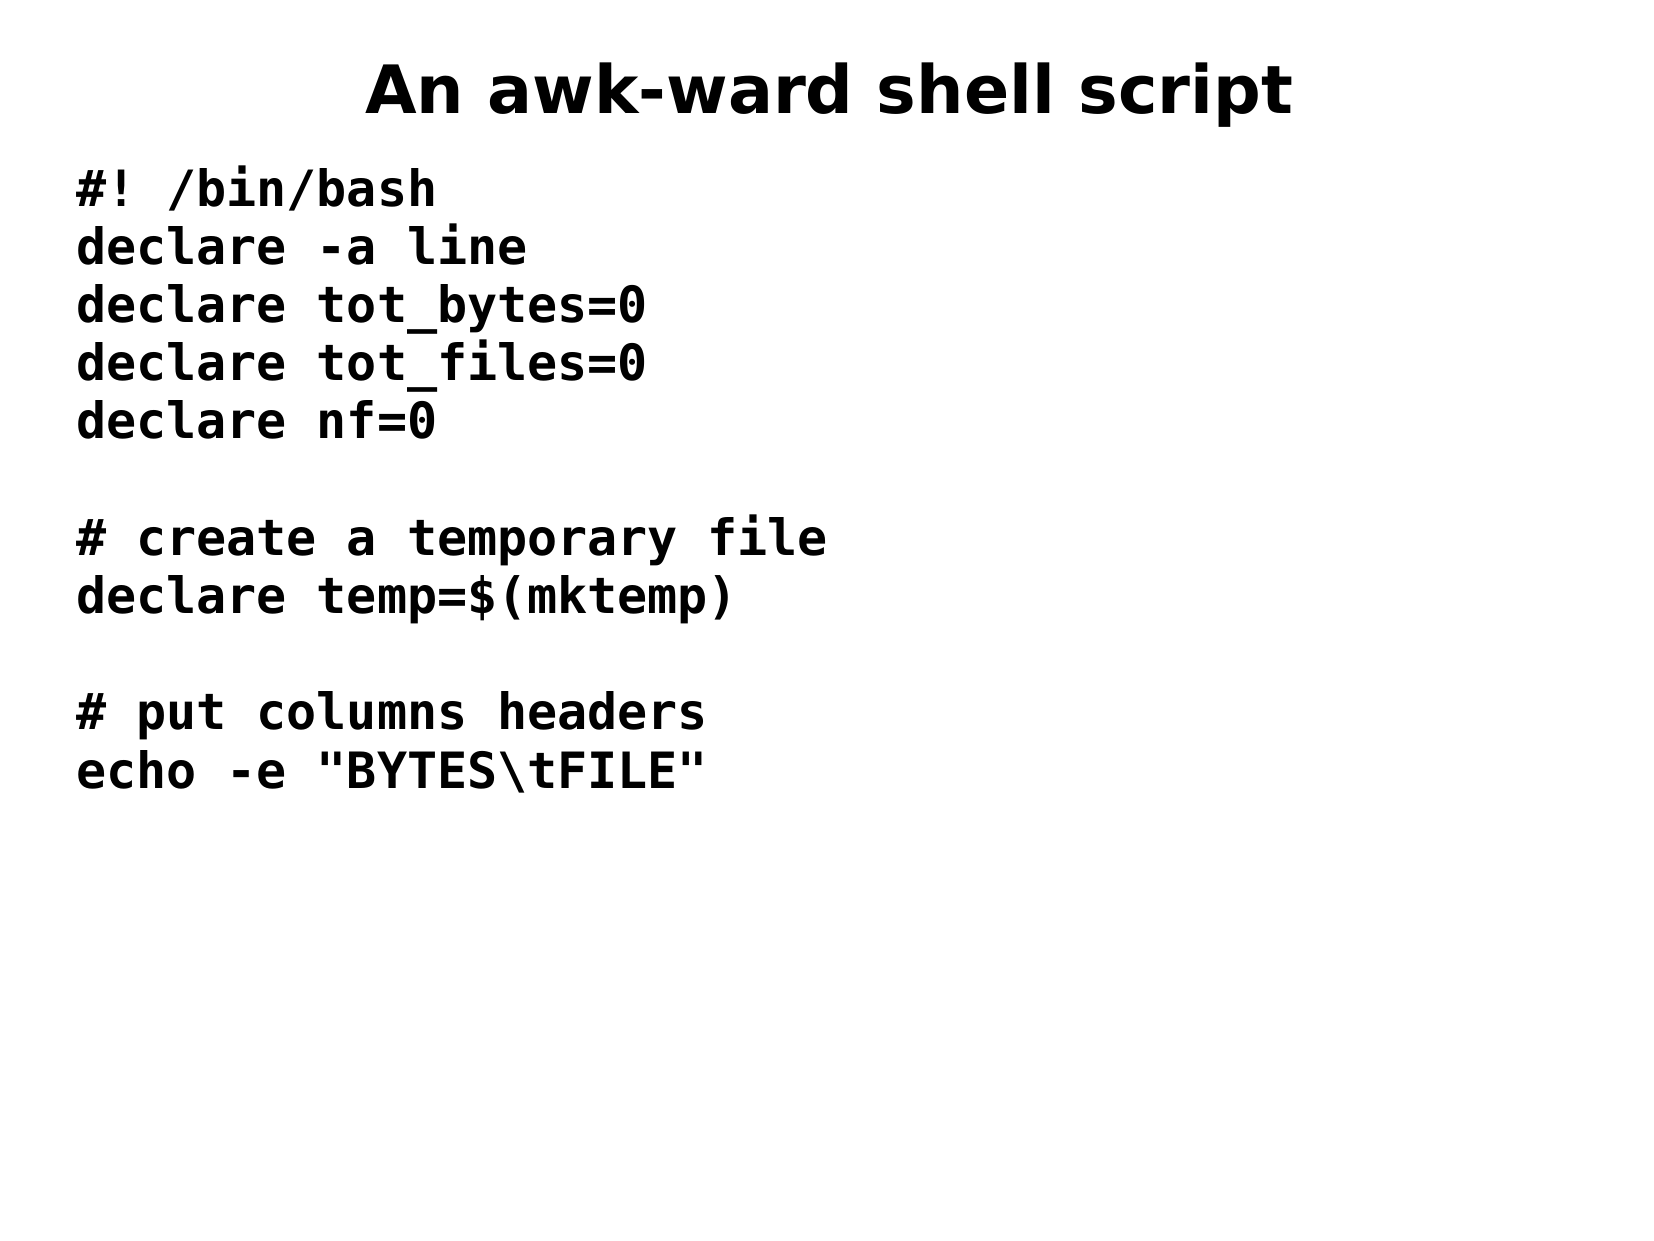

An awk-ward shell script
#! /bin/bash
declare -a line
declare tot_bytes=0
declare tot_files=0
declare nf=0
# create a temporary file
declare temp=$(mktemp)
# put columns headers
echo -e "BYTES\tFILE"